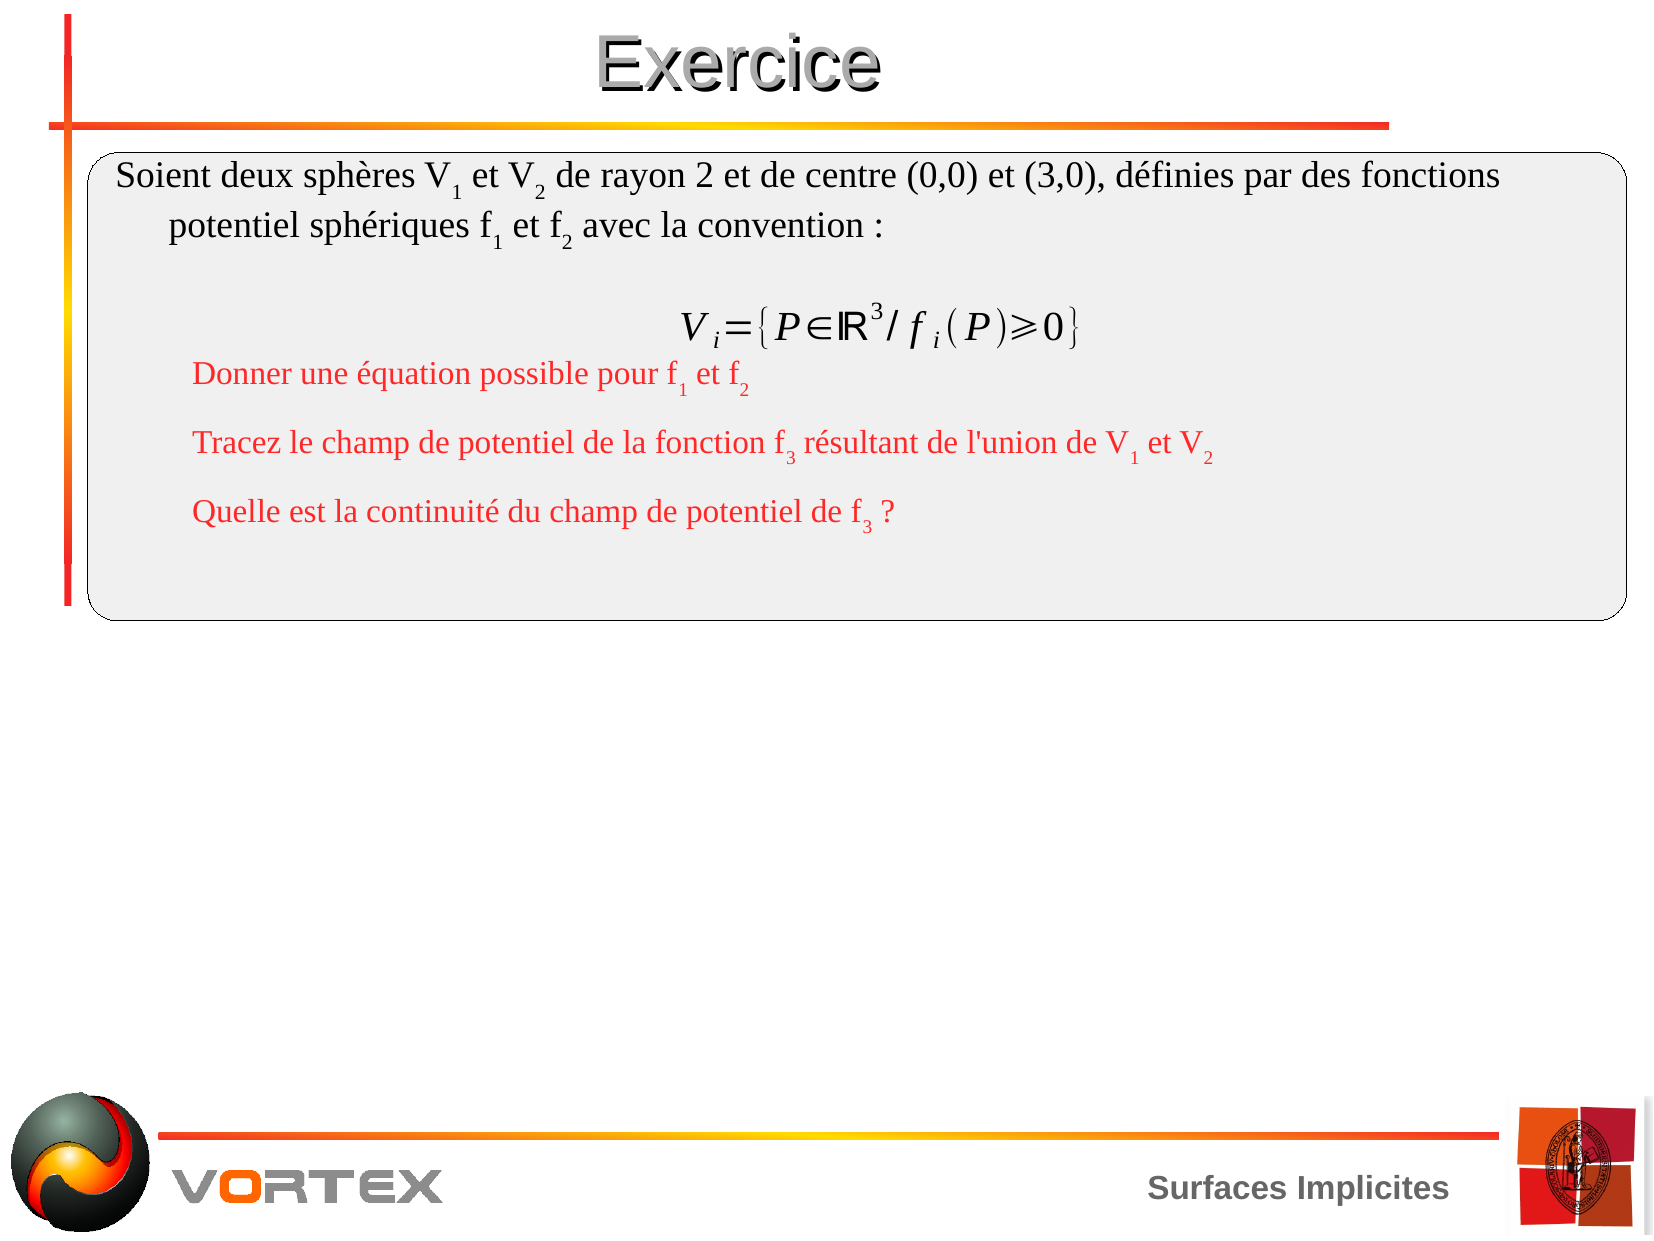

# Exercice
Soient deux sphères V1 et V2 de rayon 2 et de centre (0,0) et (3,0), définies par des fonctions potentiel sphériques f1 et f2 avec la convention :
Donner une équation possible pour f1 et f2
Tracez le champ de potentiel de la fonction f3 résultant de l'union de V1 et V2
Quelle est la continuité du champ de potentiel de f3 ?